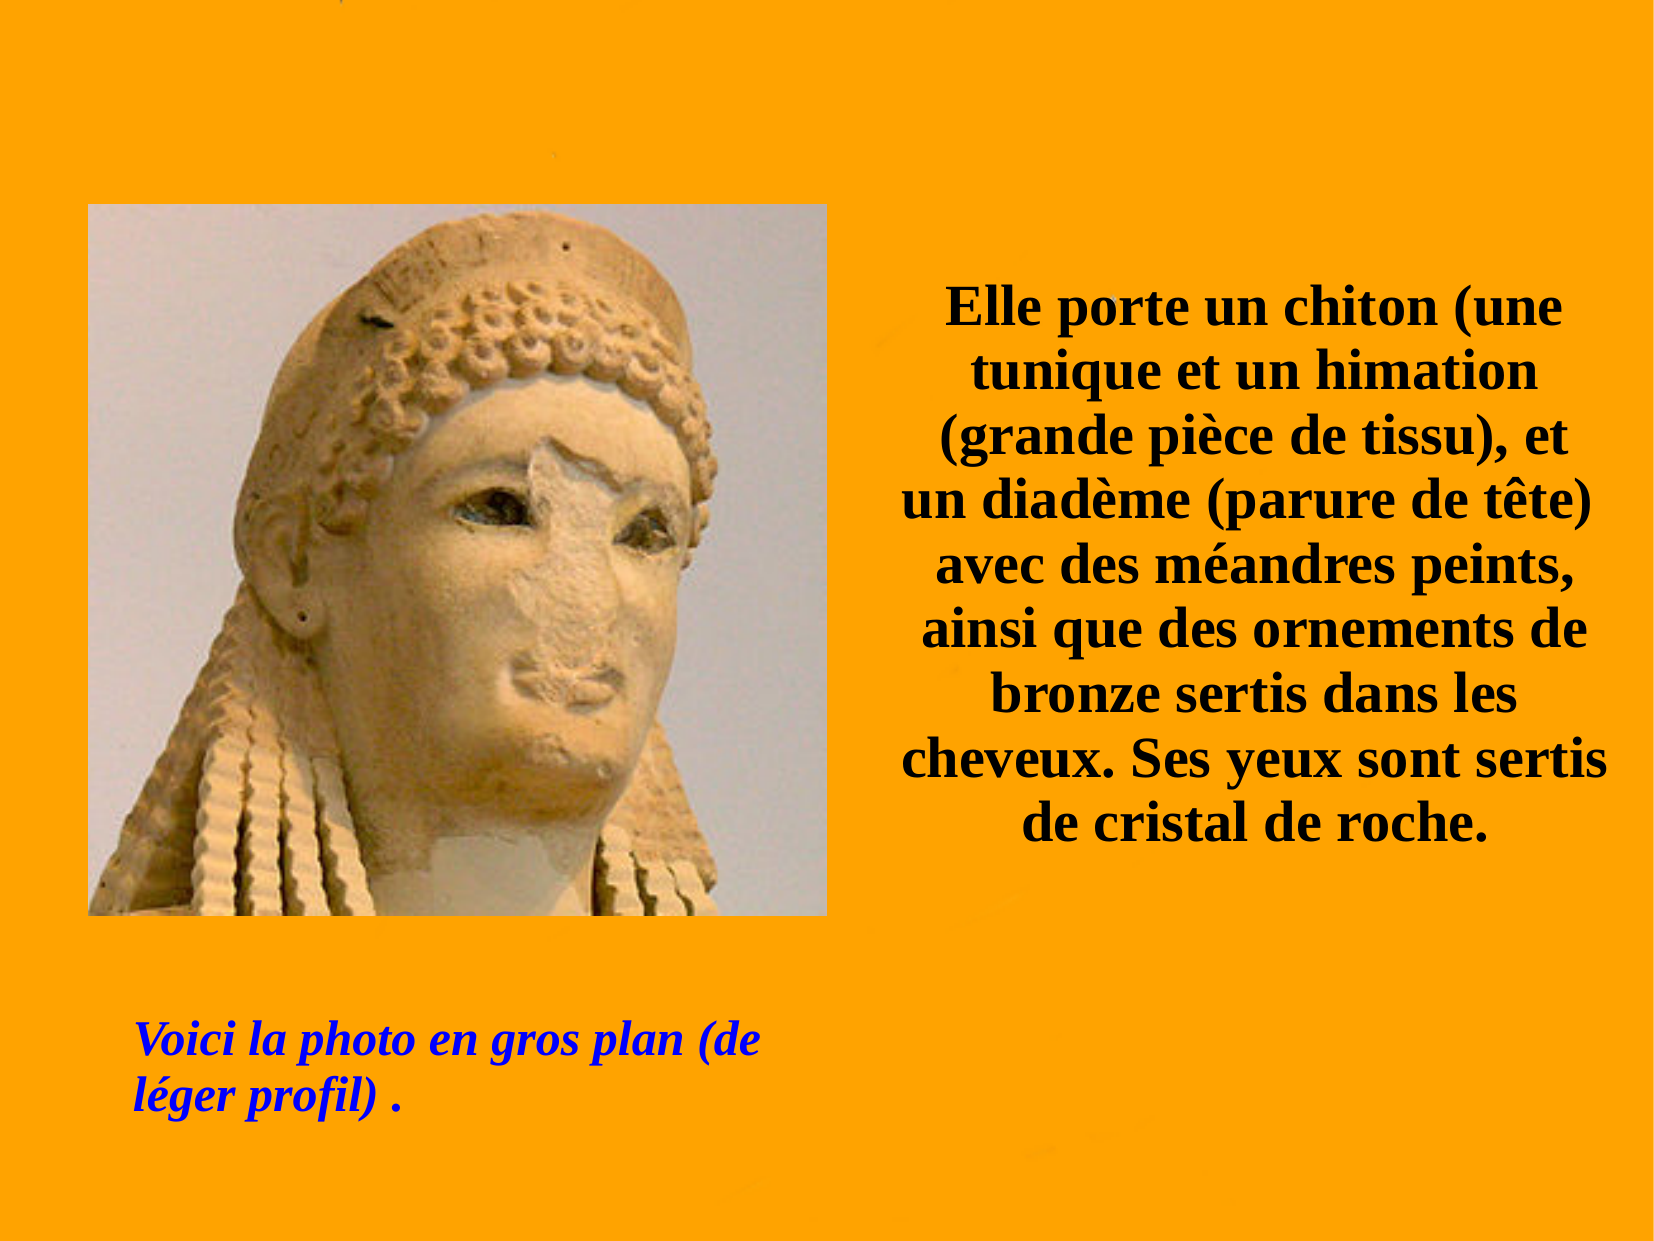

Elle porte un chiton (une tunique et un himation (grande pièce de tissu), et un diadème (parure de tête) avec des méandres peints, ainsi que des ornements de bronze sertis dans les cheveux. Ses yeux sont sertis de cristal de roche.
Voici la photo en gros plan (de léger profil) .